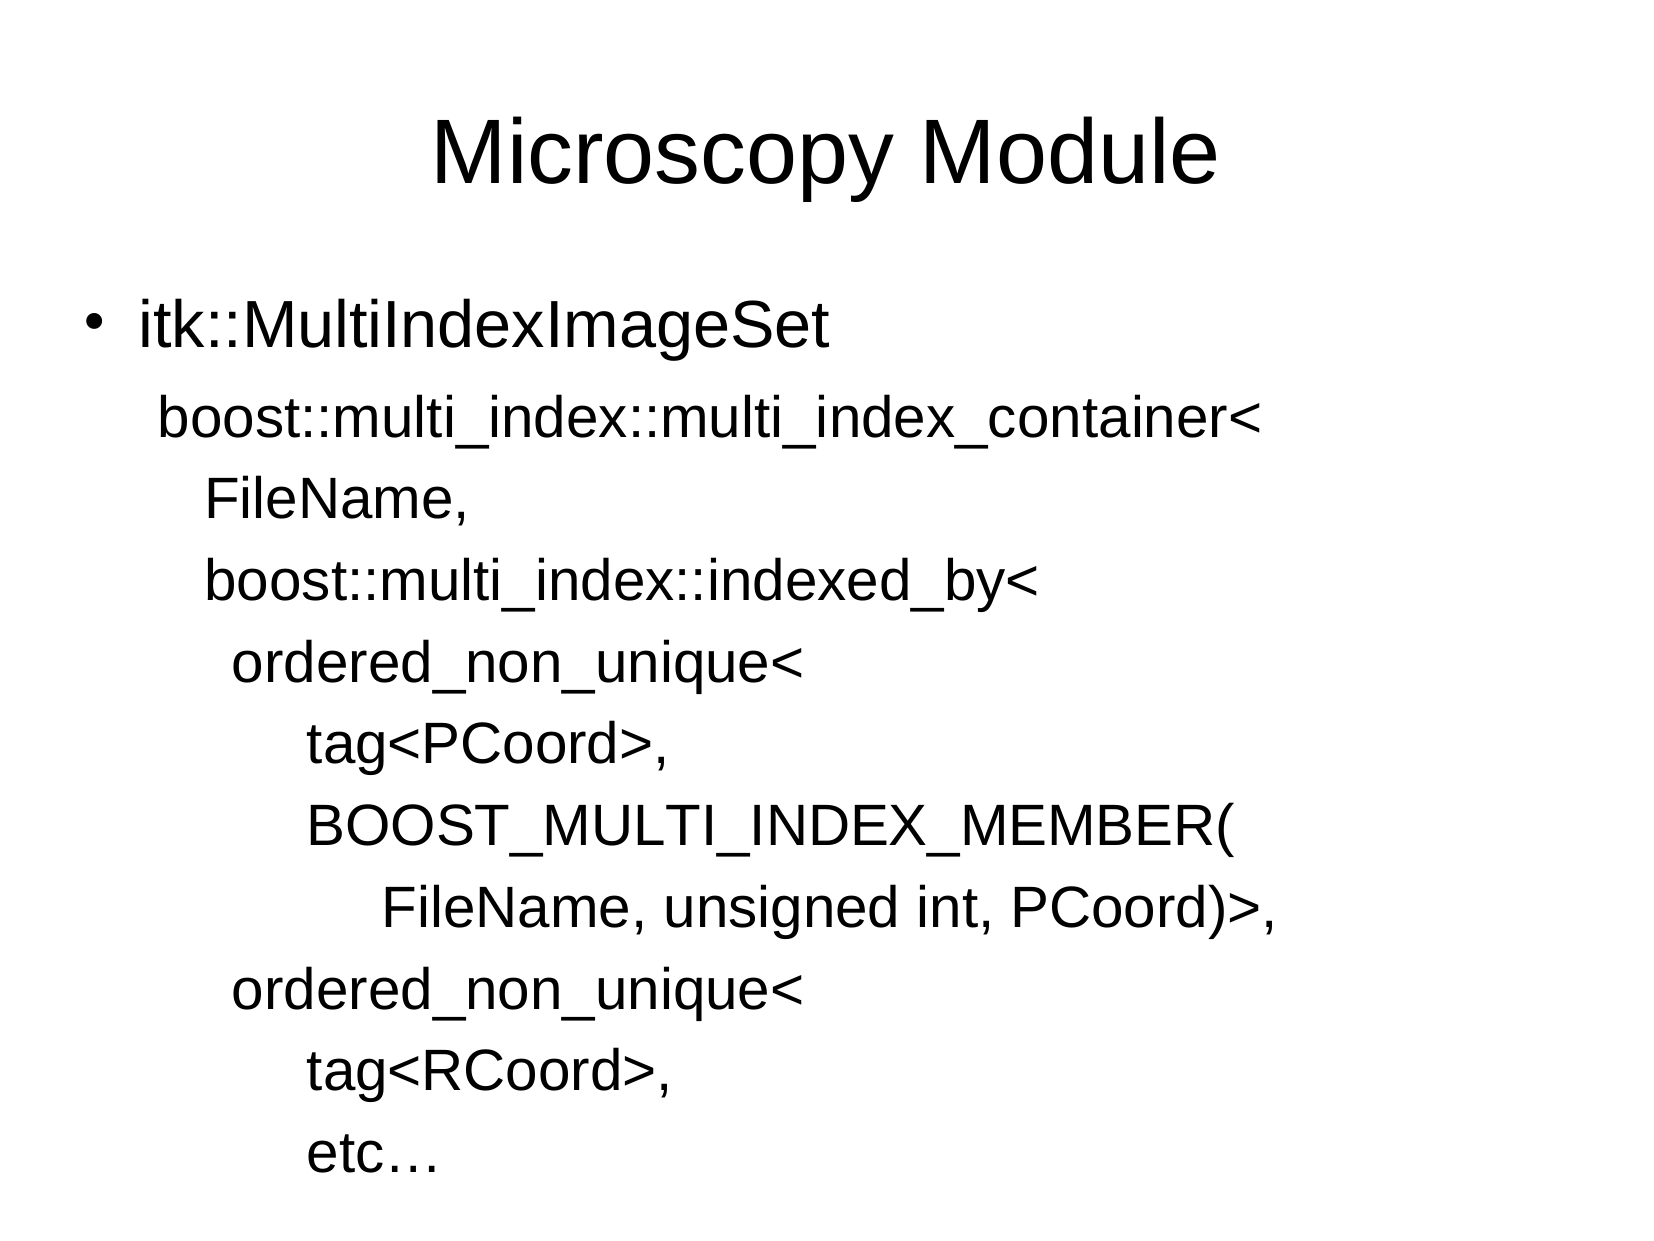

Microscopy Module
itk::MultiIndexImageSet
boost::multi_index::multi_index_container<
	FileName,
	boost::multi_index::indexed_by<
		ordered_non_unique<
			tag<PCoord>,
			BOOST_MULTI_INDEX_MEMBER(
				FileName, unsigned int, PCoord)>,
		ordered_non_unique<
			tag<RCoord>,
			etc…